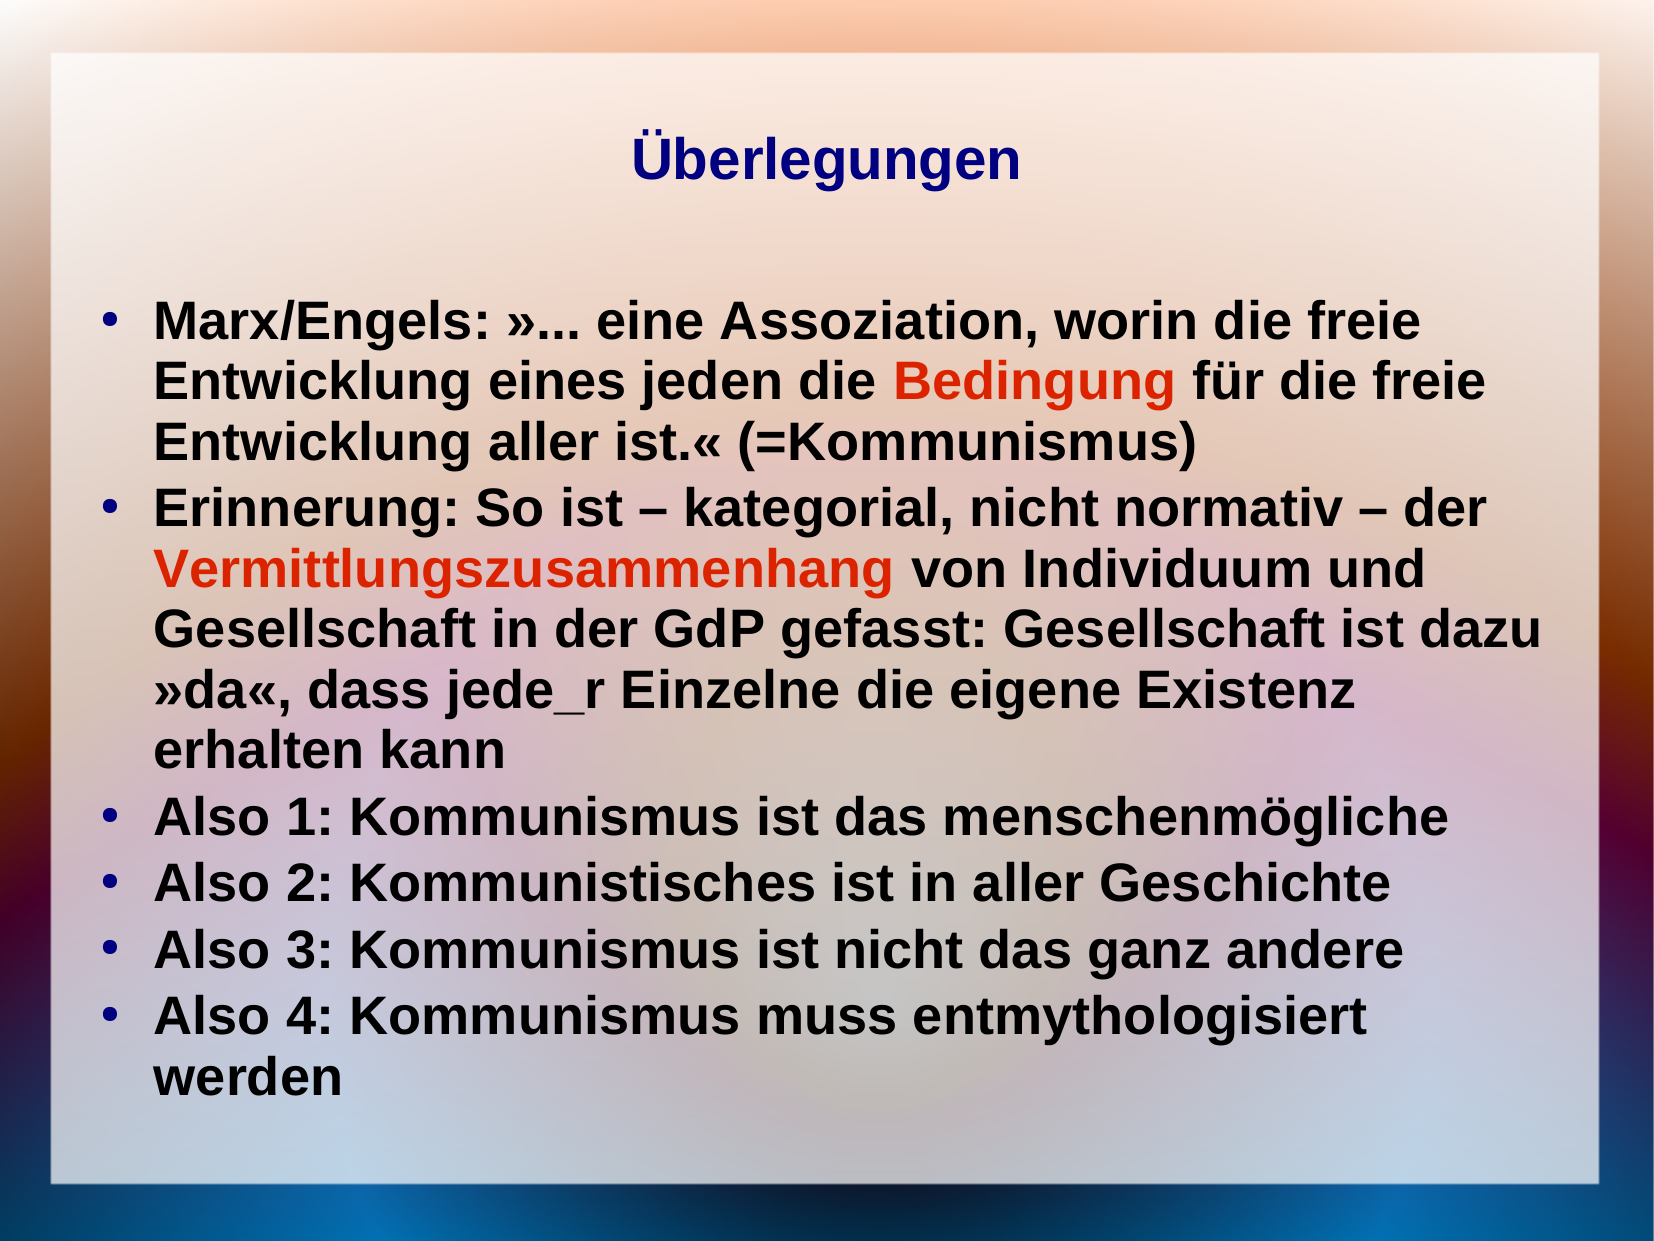

# Überlegungen
Marx/Engels: »... eine Assoziation, worin die freie Entwicklung eines jeden die Bedingung für die freie Entwicklung aller ist.« (=Kommunismus)
Erinnerung: So ist – kategorial, nicht normativ – der Vermittlungszusammenhang von Individuum und Gesellschaft in der GdP gefasst: Gesellschaft ist dazu »da«, dass jede_r Einzelne die eigene Existenz erhalten kann
Also 1: Kommunismus ist das menschenmögliche
Also 2: Kommunistisches ist in aller Geschichte
Also 3: Kommunismus ist nicht das ganz andere
Also 4: Kommunismus muss entmythologisiert werden